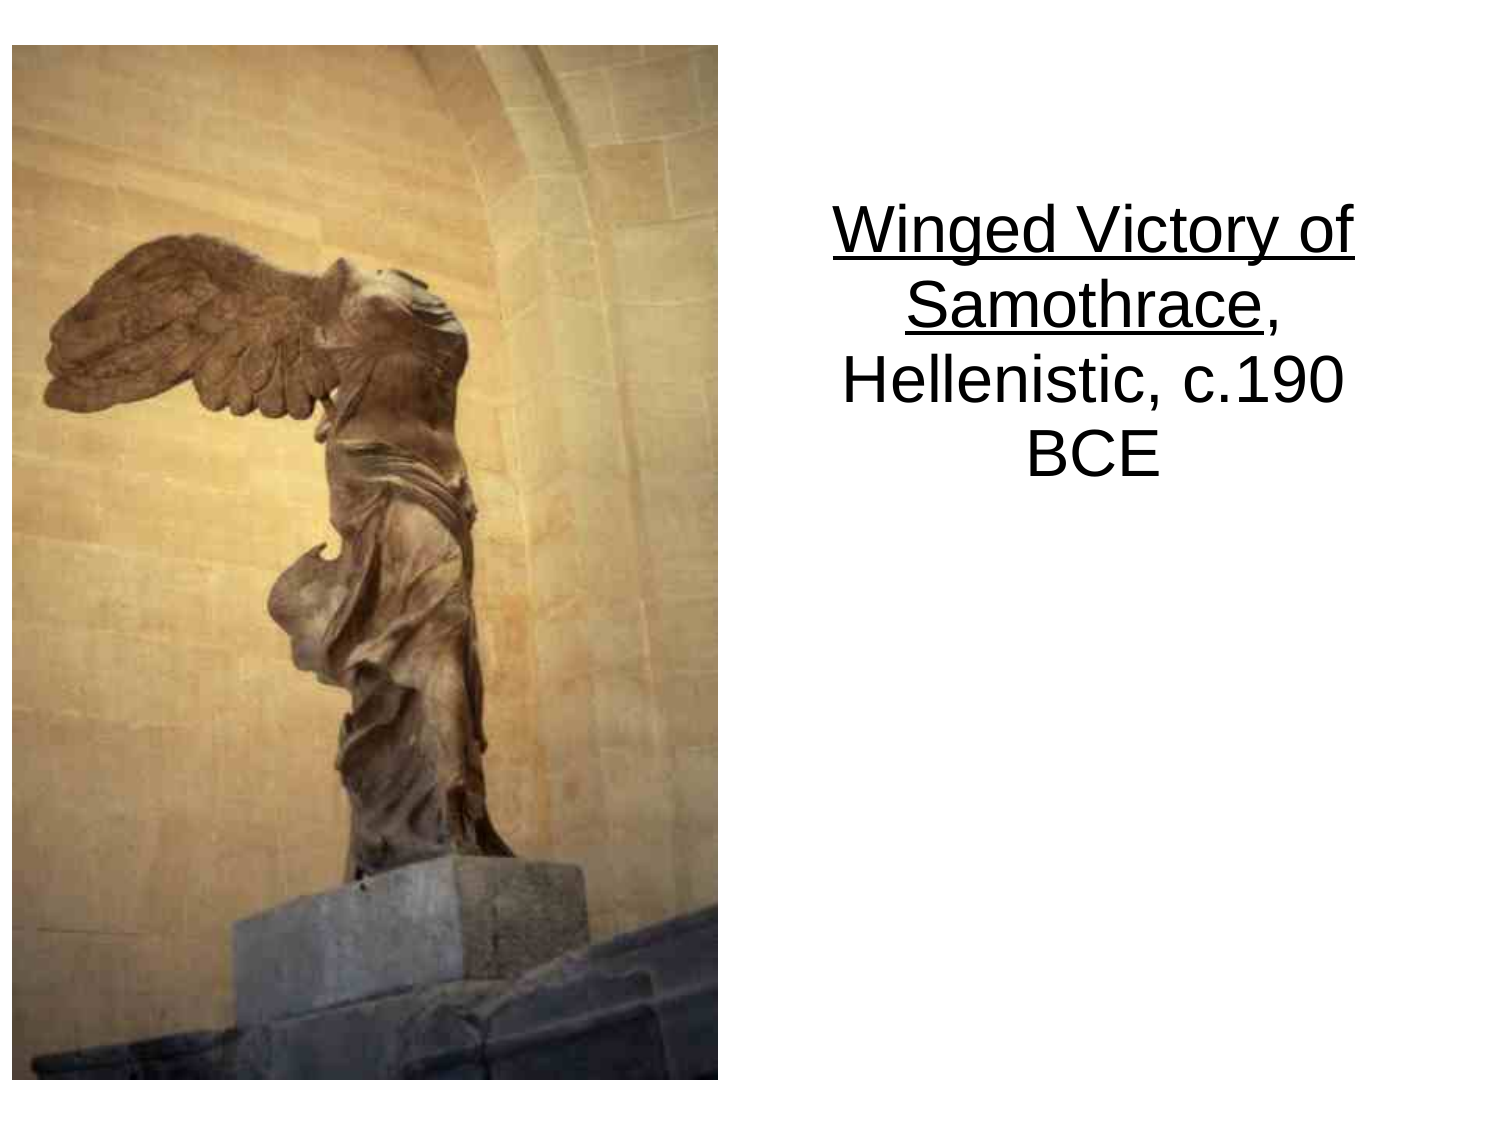

# Winged Victory of Samothrace, Hellenistic, c.190 BCE